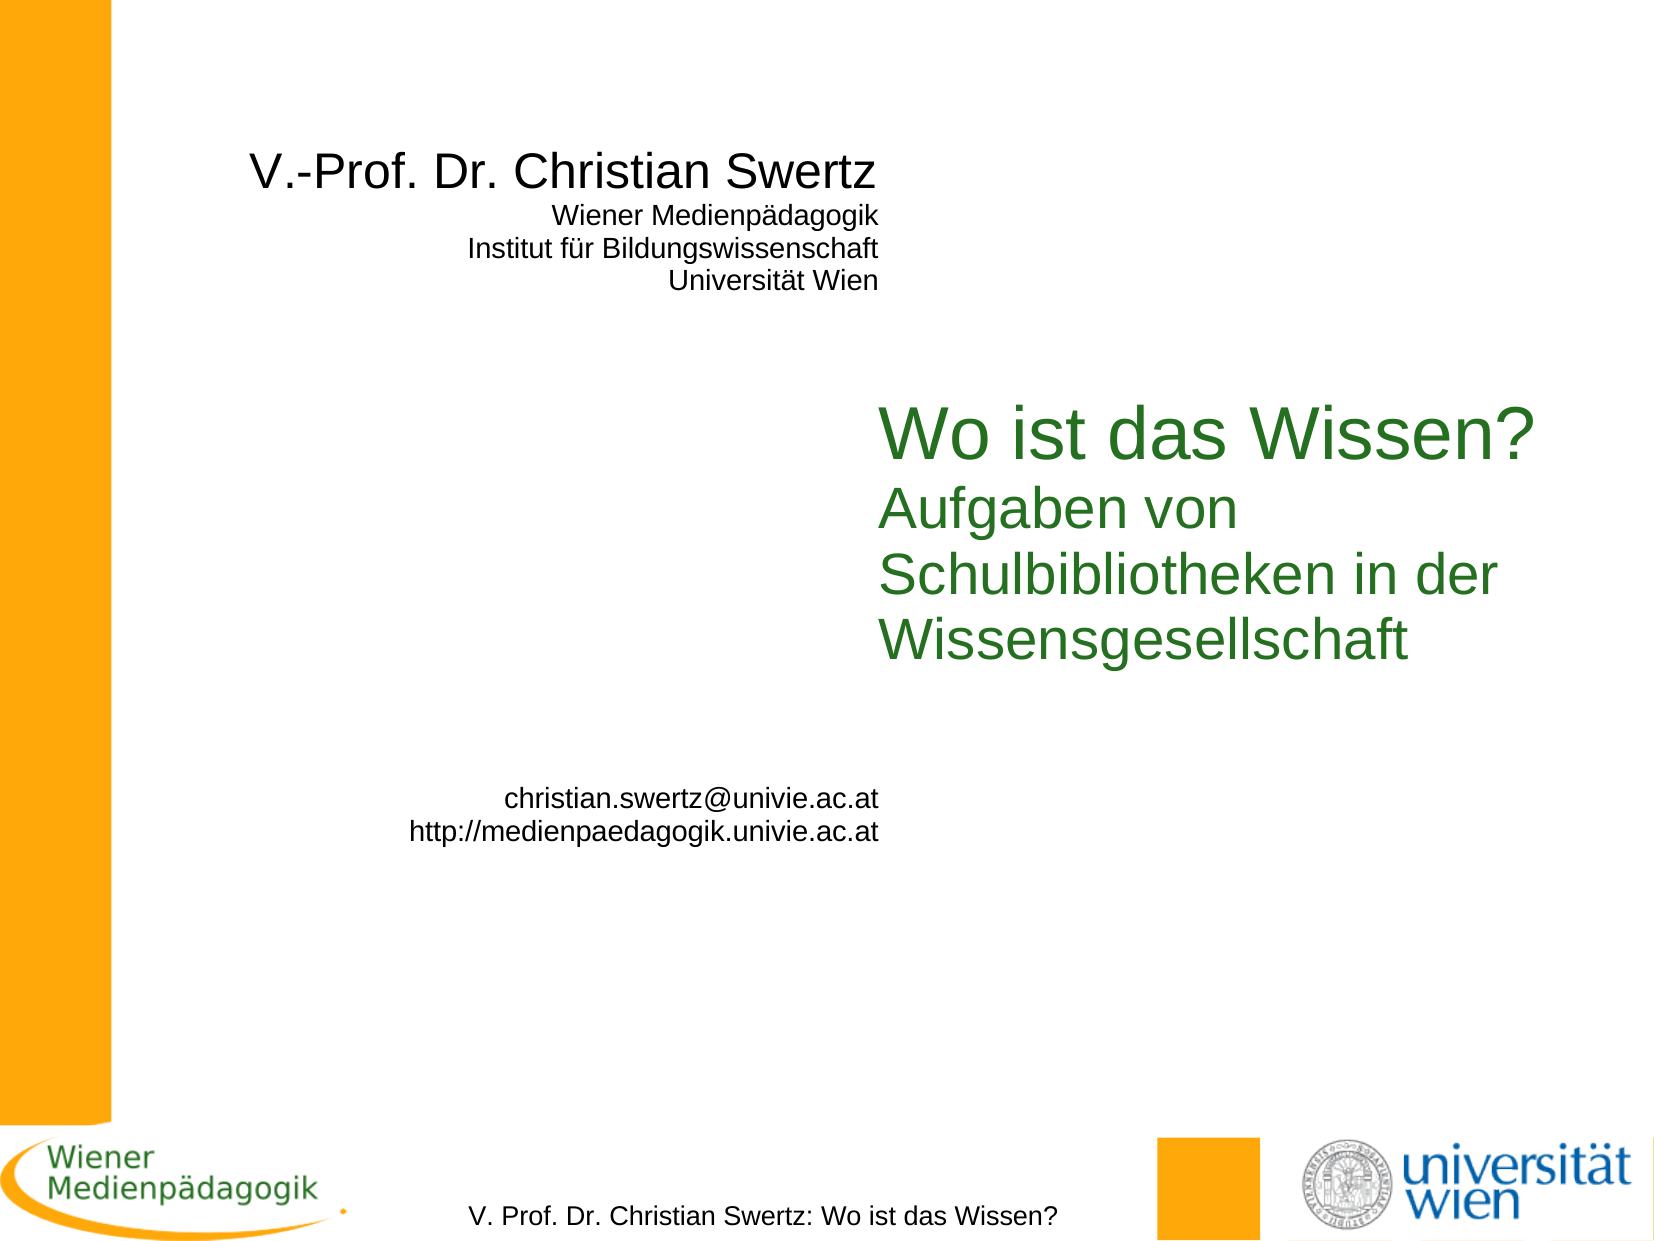

V.-Prof. Dr. Christian Swertz
 Wiener Medienpädagogik
Institut für Bildungswissenschaft
Universität Wien
Wo ist das Wissen? Aufgaben von Schulbibliotheken in der Wissensgesellschaft
christian.swertz@univie.ac.at
http://medienpaedagogik.univie.ac.at